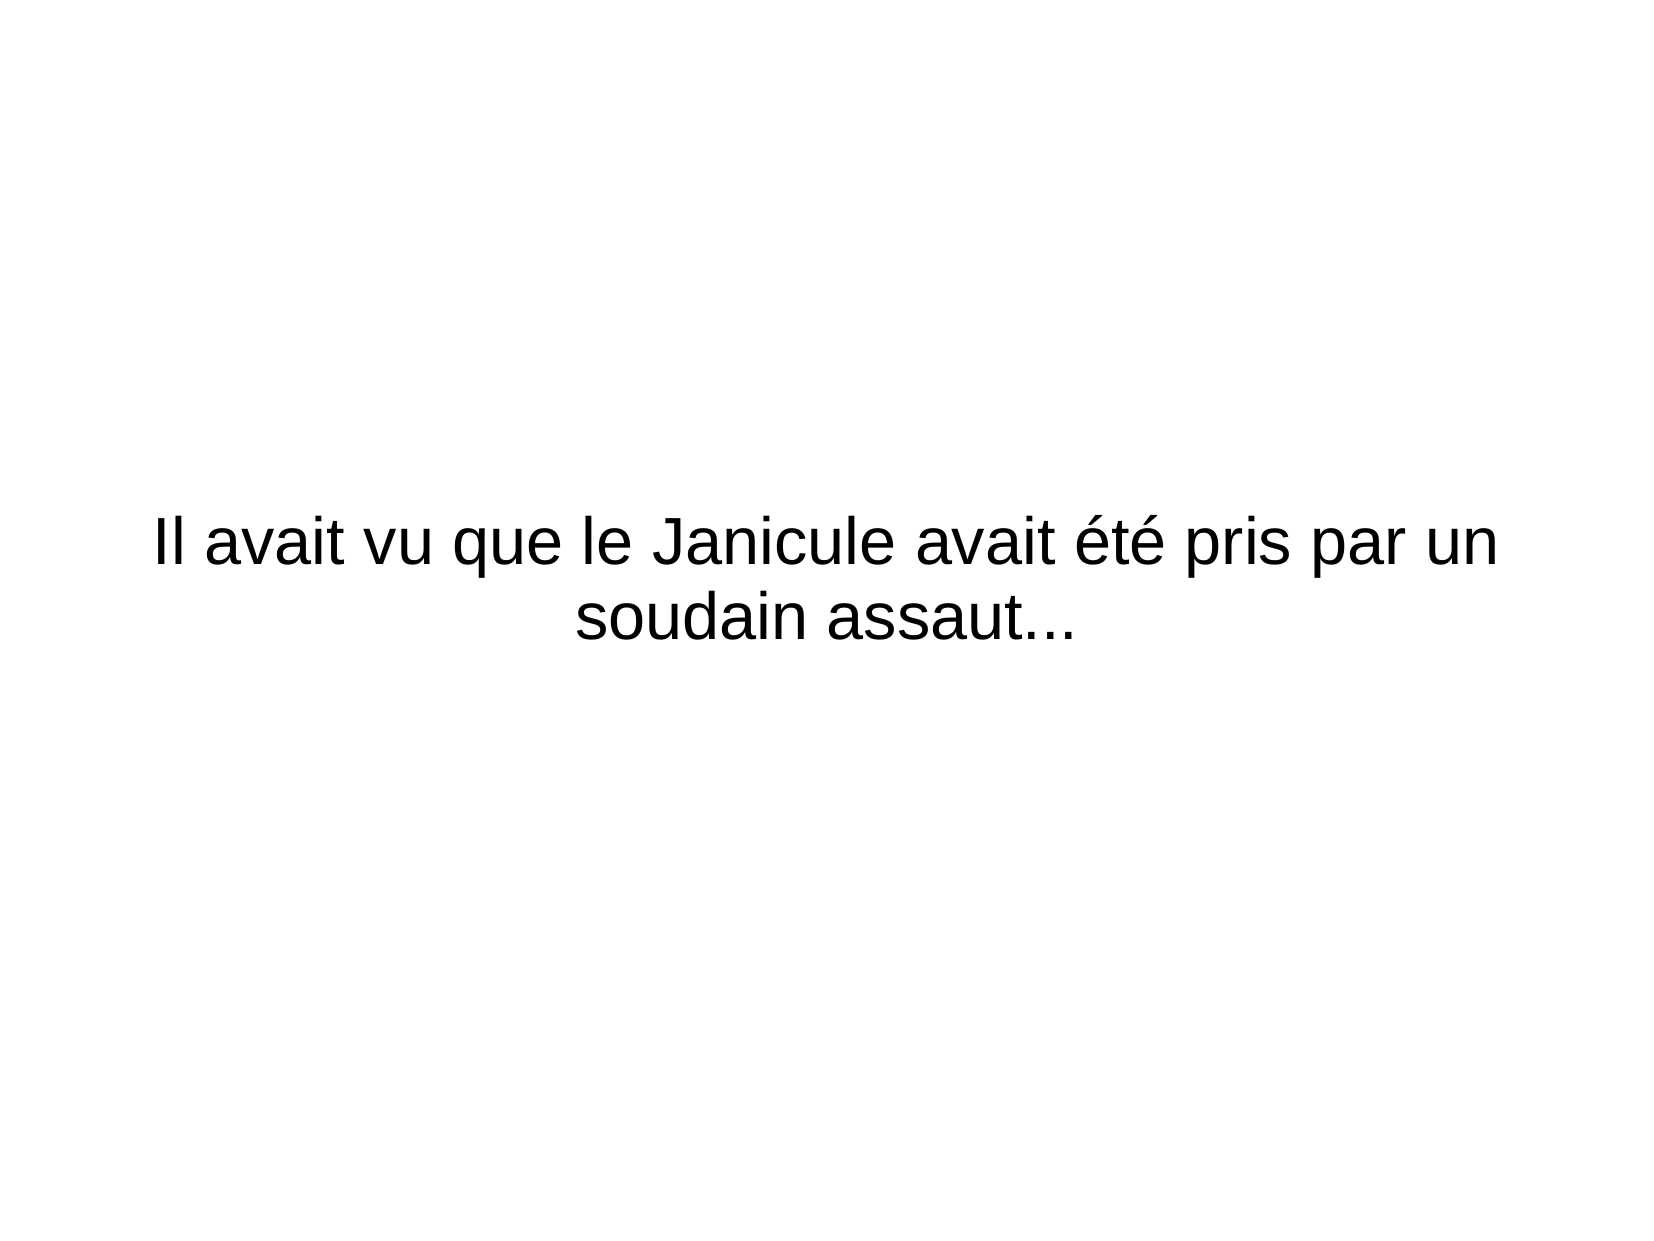

# Il avait vu que le Janicule avait été pris par un soudain assaut...